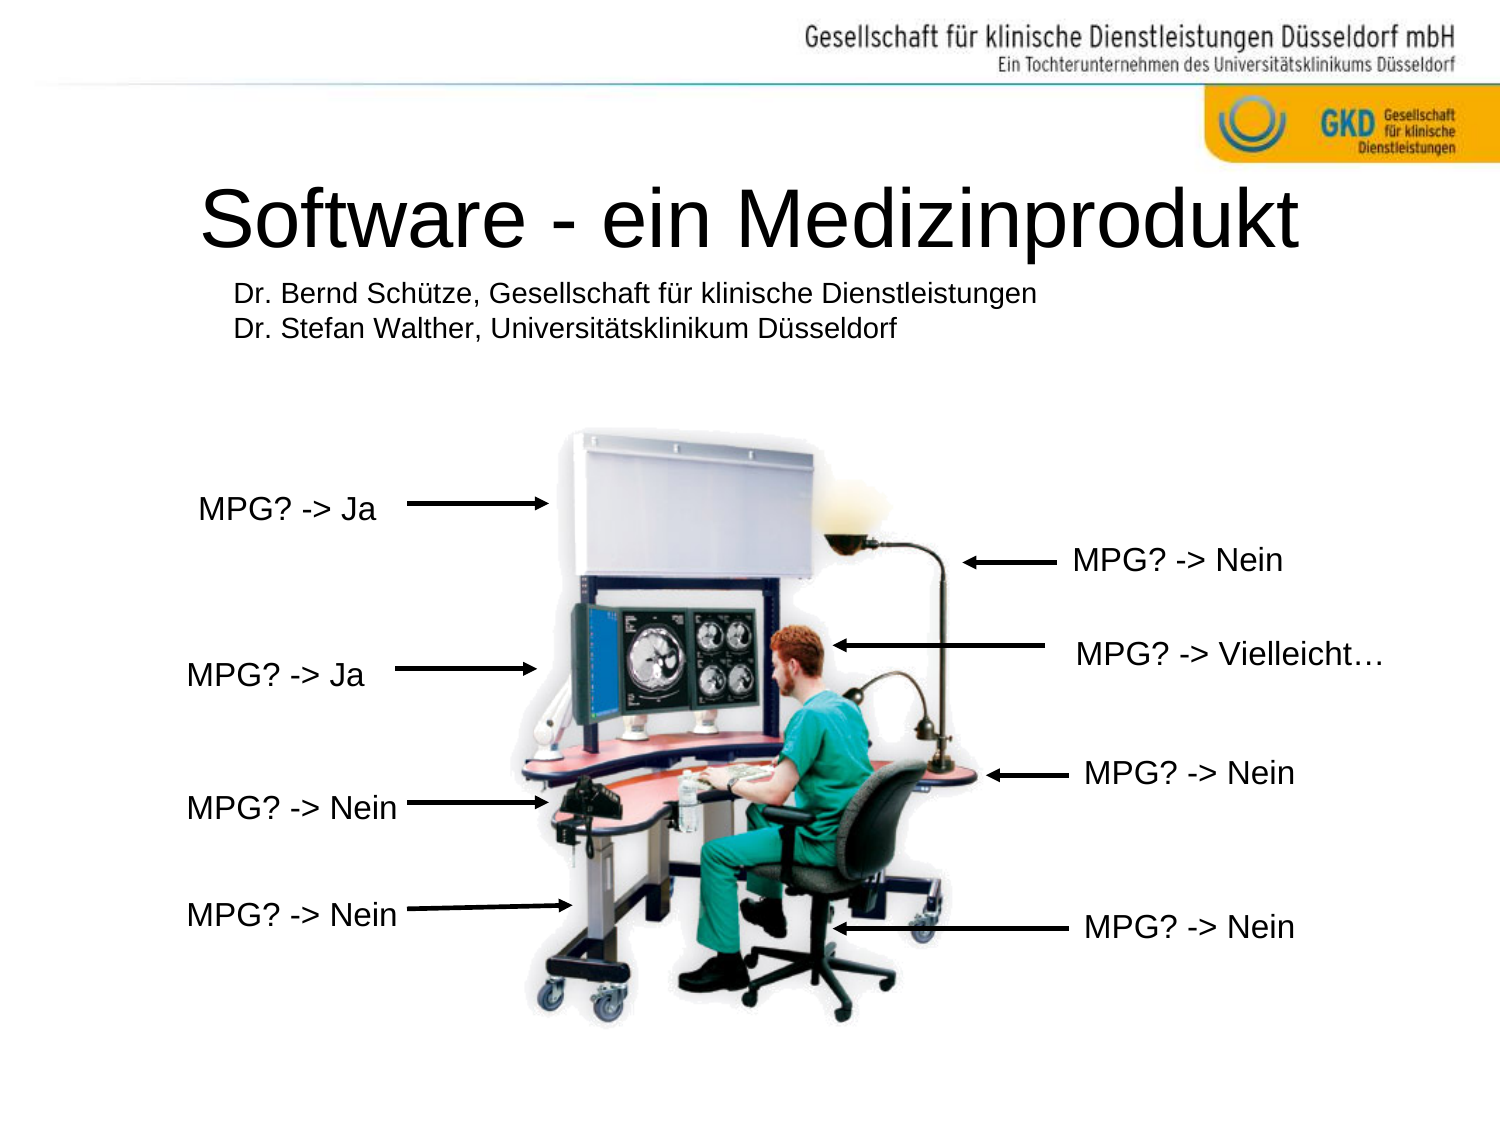

# Software - ein Medizinprodukt
Dr. Bernd Schütze, Gesellschaft für klinische Dienstleistungen
Dr. Stefan Walther, Universitätsklinikum Düsseldorf
MPG? -> Ja
MPG? -> Nein
MPG? -> Vielleicht…
MPG? -> Ja
MPG? -> Nein
MPG? -> Nein
MPG? -> Nein
MPG? -> Nein